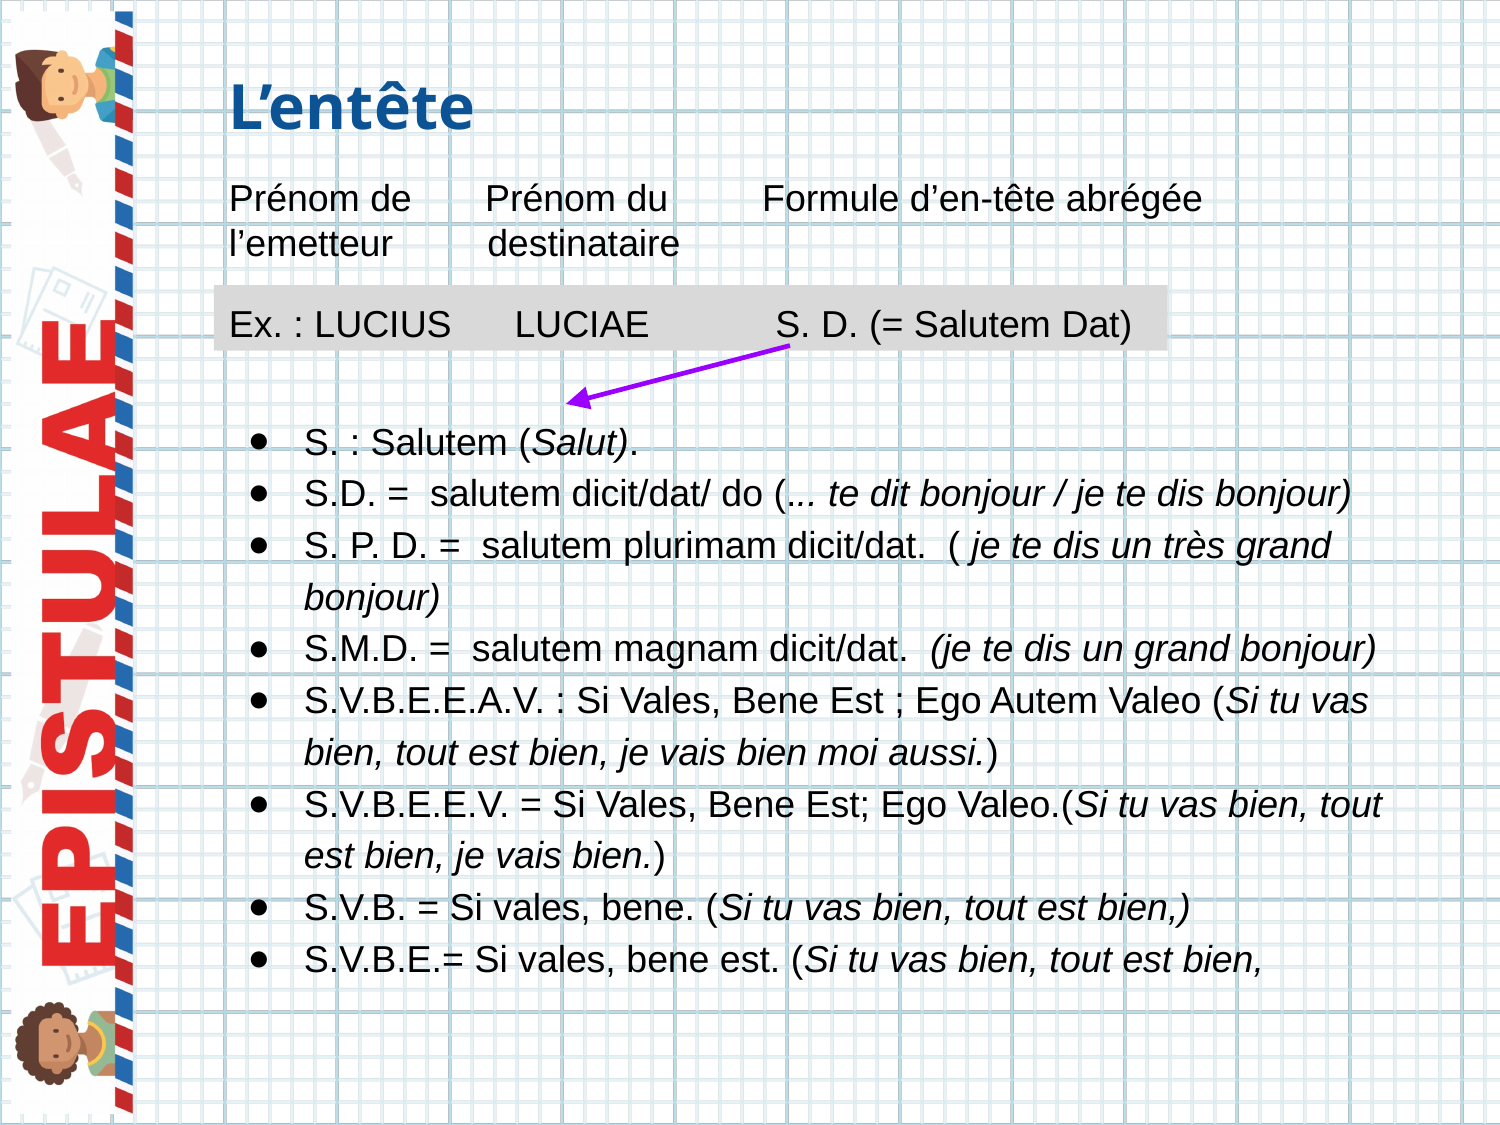

L’entête
Prénom de Prénom du Formule d’en-tête abrégée
l’emetteur destinataire
Ex. : LUCIUS LUCIAE S. D. (= Salutem Dat)
S. : Salutem (Salut).
S.D. = salutem dicit/dat/ do (... te dit bonjour / je te dis bonjour)
S. P. D. = salutem plurimam dicit/dat. ( je te dis un très grand bonjour)
S.M.D. = salutem magnam dicit/dat. (je te dis un grand bonjour)
S.V.B.E.E.A.V. : Si Vales, Bene Est ; Ego Autem Valeo (Si tu vas bien, tout est bien, je vais bien moi aussi.)
S.V.B.E.E.V. = Si Vales, Bene Est; Ego Valeo.(Si tu vas bien, tout est bien, je vais bien.)
S.V.B. = Si vales, bene. (Si tu vas bien, tout est bien,)
S.V.B.E.= Si vales, bene est. (Si tu vas bien, tout est bien,